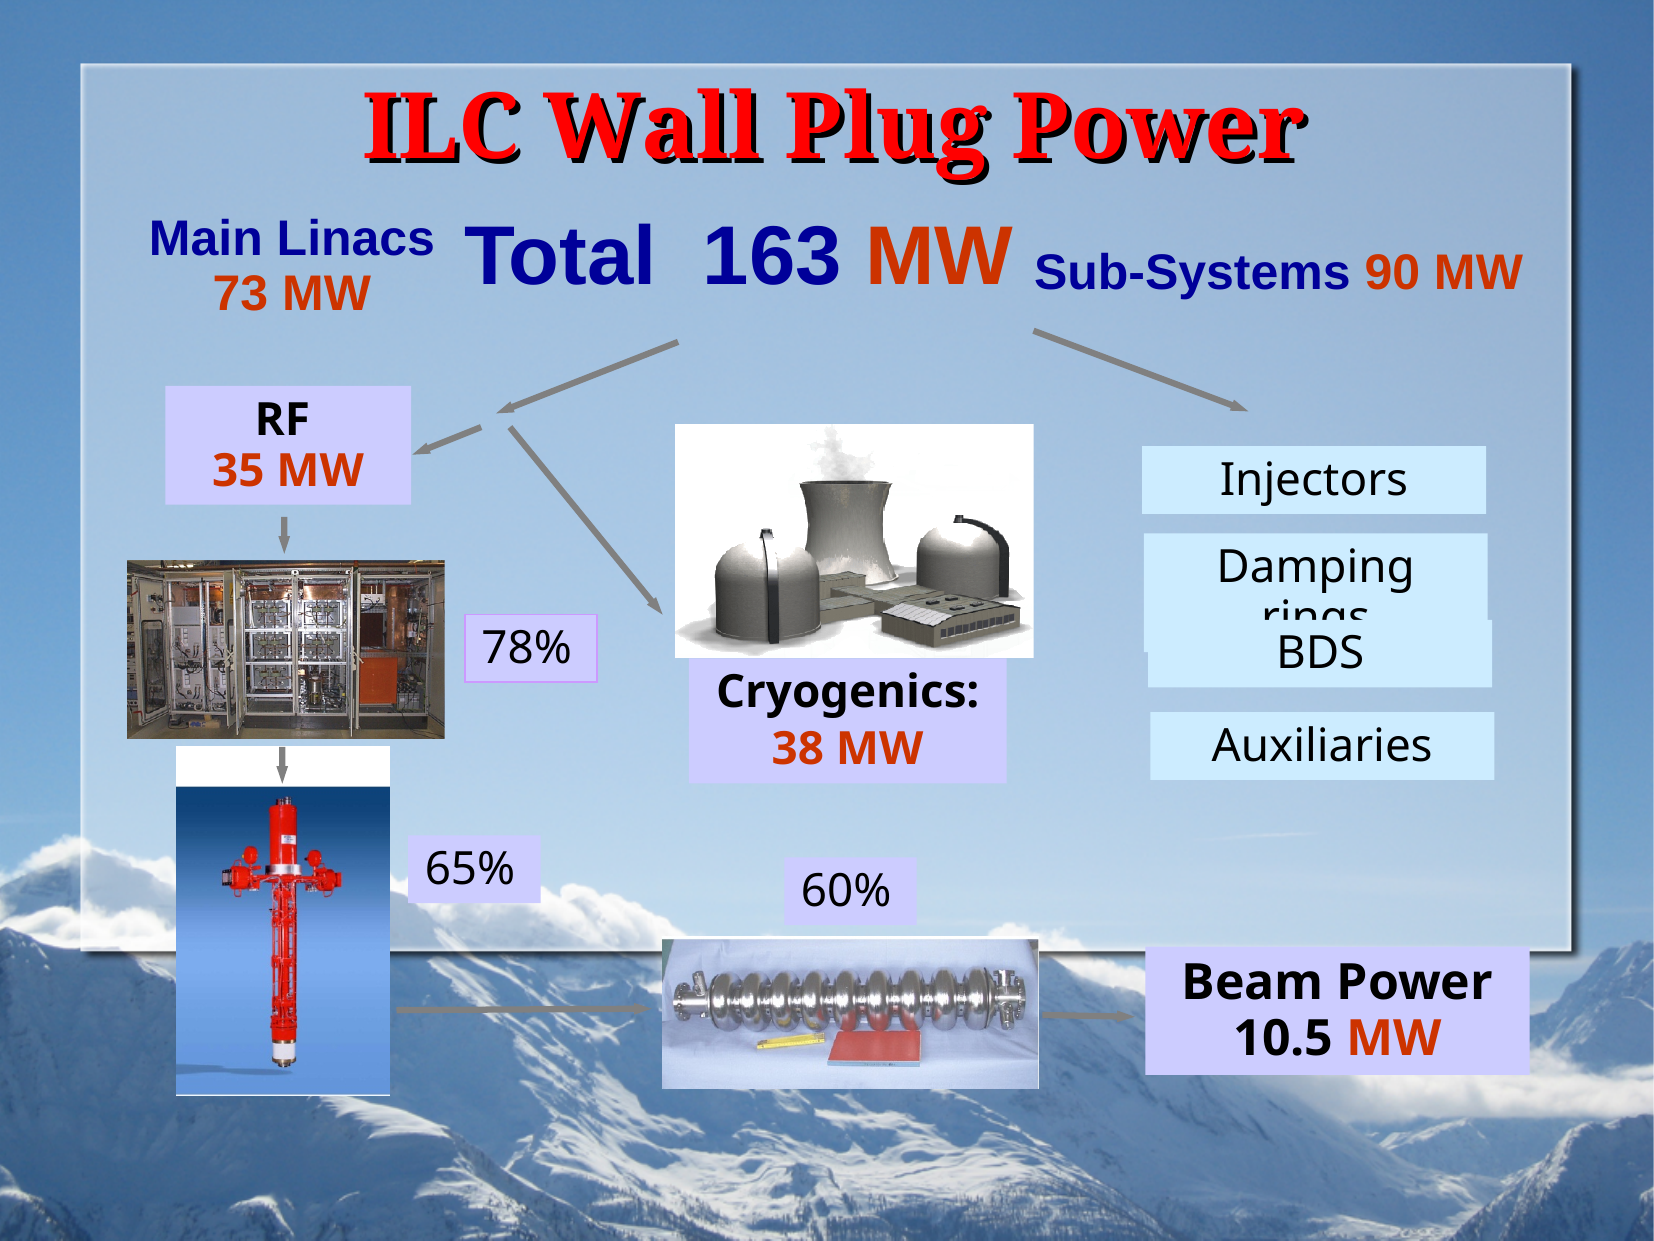

# ILC Wall Plug Power
Main Linacs 73 MW
Total 163 MW
Sub-Systems 90 MW
RF
35 MW
Injectors
Damping rings
78%
BDS
Cryogenics:
38 MW
Auxiliaries
65%
60%
Beam Power 10.5 MW